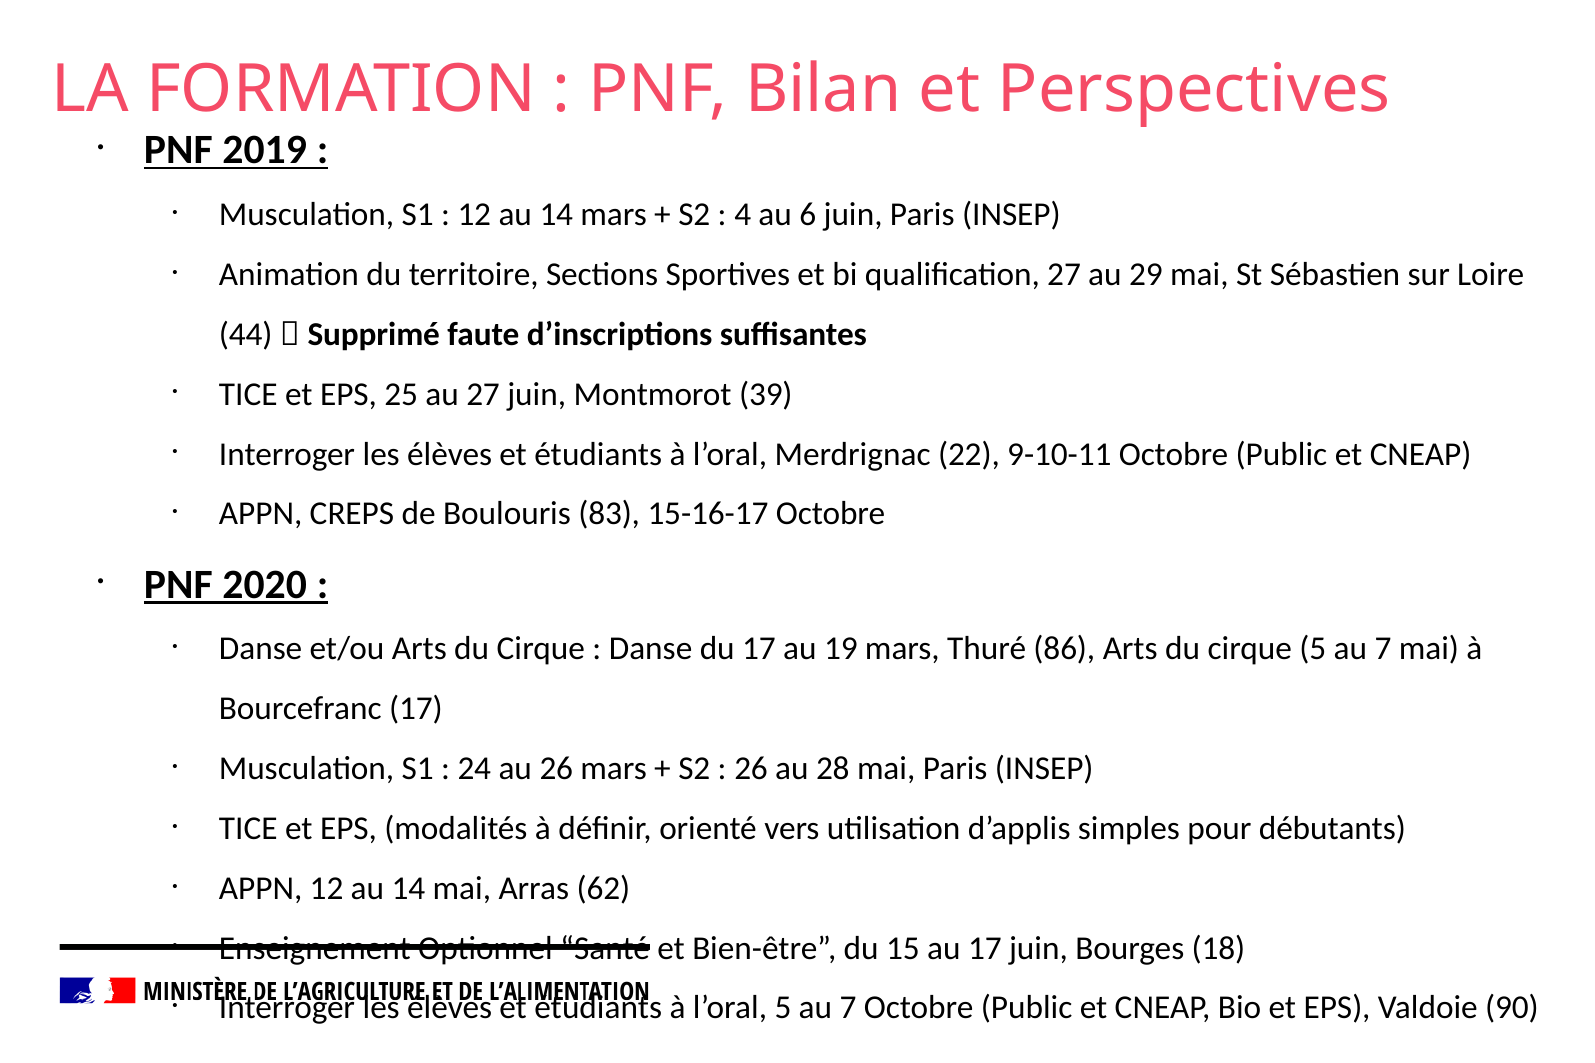

# LA FORMATION : PNF, Bilan et Perspectives
PNF 2019 :
Musculation, S1 : 12 au 14 mars + S2 : 4 au 6 juin, Paris (INSEP)
Animation du territoire, Sections Sportives et bi qualification, 27 au 29 mai, St Sébastien sur Loire (44)  Supprimé faute d’inscriptions suffisantes
TICE et EPS, 25 au 27 juin, Montmorot (39)
Interroger les élèves et étudiants à l’oral, Merdrignac (22), 9-10-11 Octobre (Public et CNEAP)
APPN, CREPS de Boulouris (83), 15-16-17 Octobre
PNF 2020 :
Danse et/ou Arts du Cirque : Danse du 17 au 19 mars, Thuré (86), Arts du cirque (5 au 7 mai) à Bourcefranc (17)
Musculation, S1 : 24 au 26 mars + S2 : 26 au 28 mai, Paris (INSEP)
TICE et EPS, (modalités à définir, orienté vers utilisation d’applis simples pour débutants)
APPN, 12 au 14 mai, Arras (62)
Enseignement Optionnel “Santé et Bien-être”, du 15 au 17 juin, Bourges (18)
Interroger les élèves et étudiants à l’oral, 5 au 7 Octobre (Public et CNEAP, Bio et EPS), Valdoie (90)